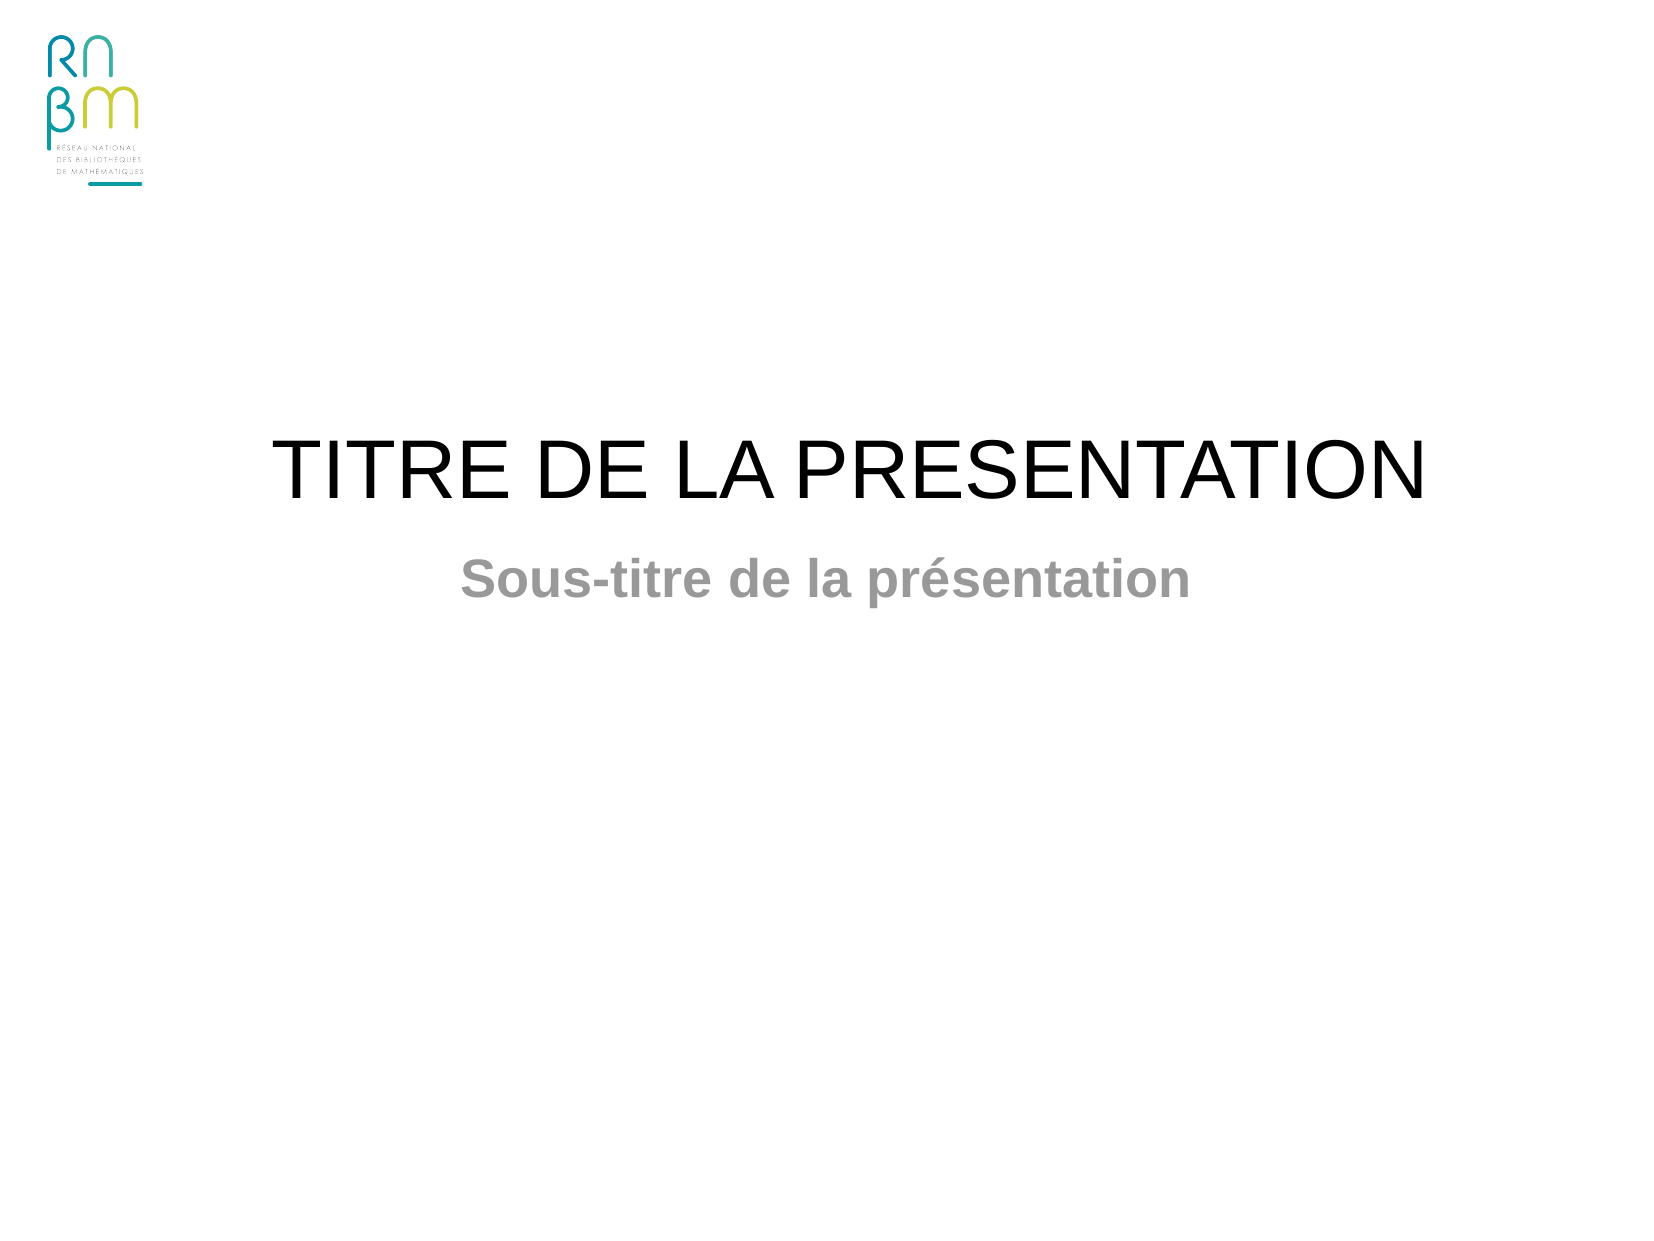

Sous-titre de la présentation
# TITRE DE LA PRESENTATION